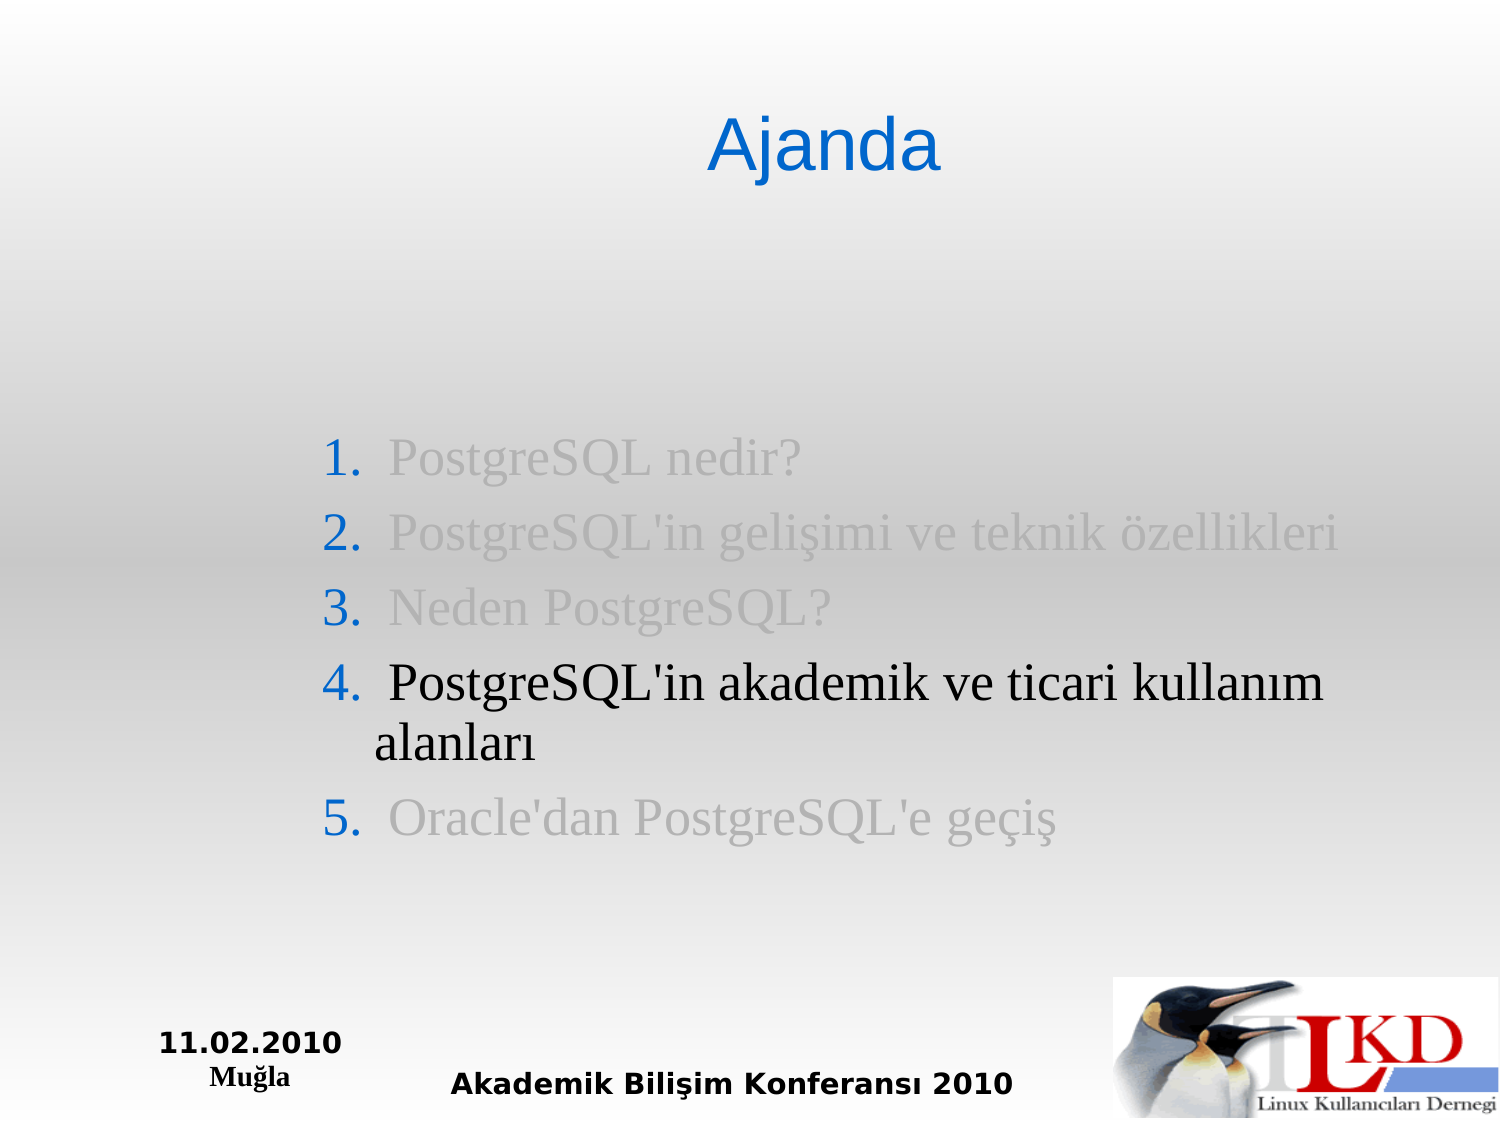

# Ajanda
 PostgreSQL nedir?
 PostgreSQL'in gelişimi ve teknik özellikleri
 Neden PostgreSQL?
 PostgreSQL'in akademik ve ticari kullanım alanları
 Oracle'dan PostgreSQL'e geçiş